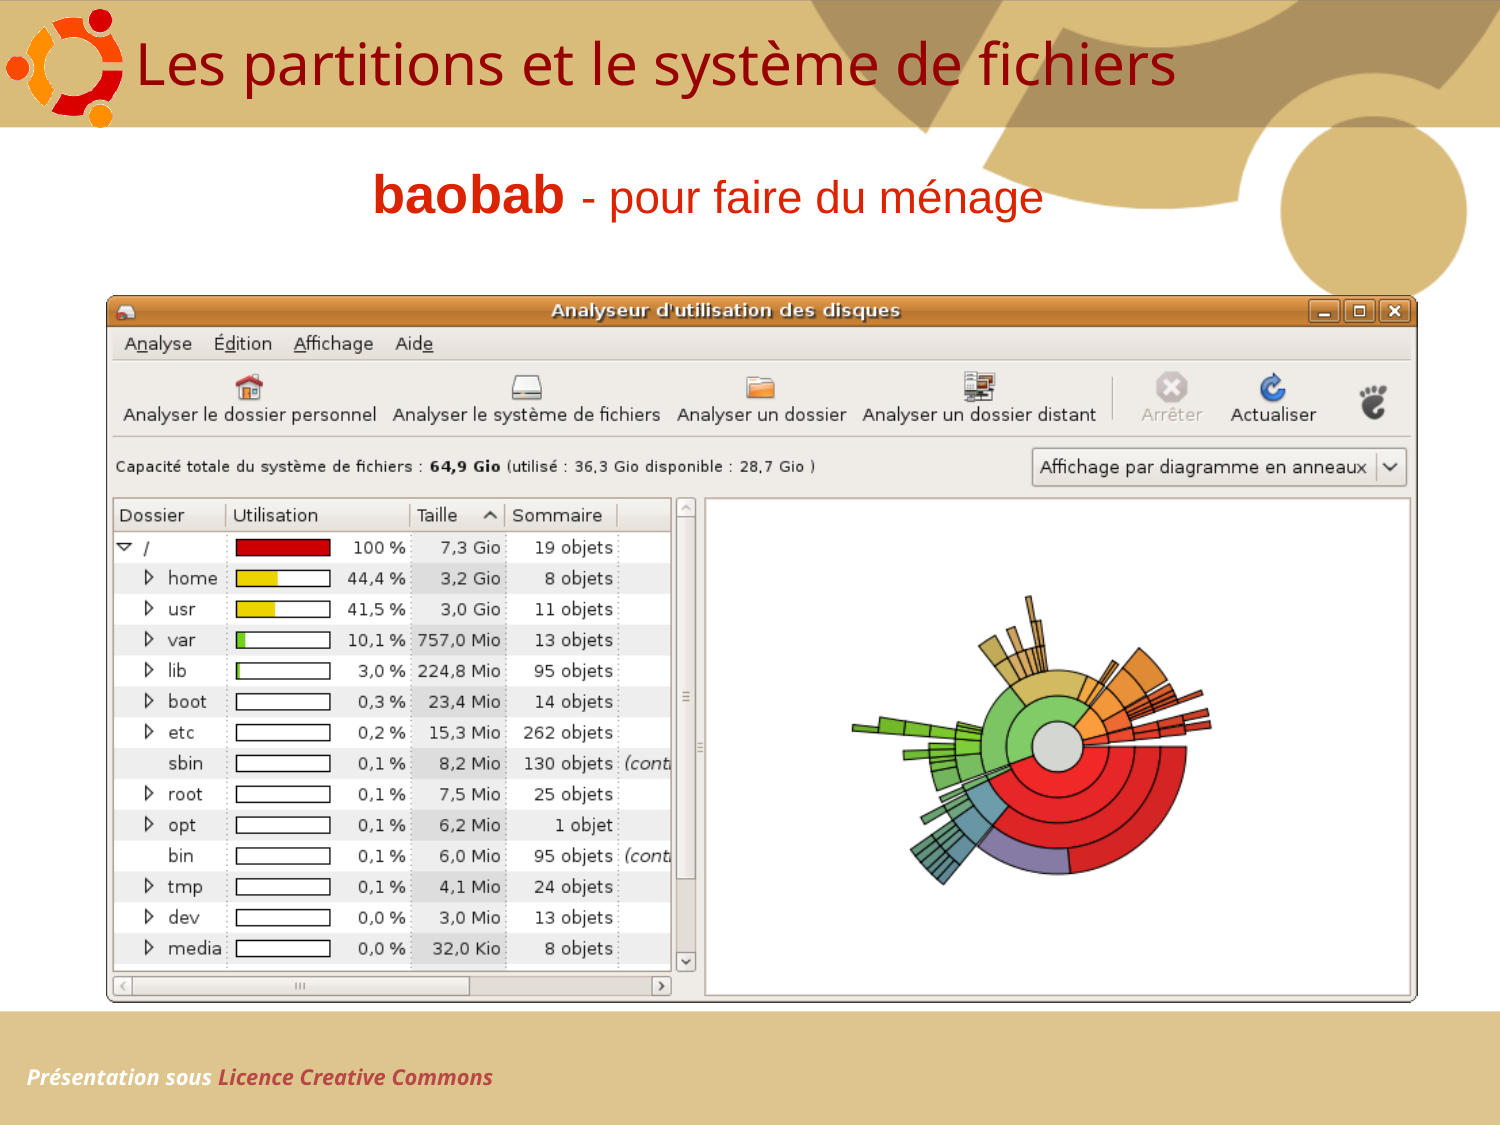

# Les partitions et le système de fichiers
baobab - pour faire du ménage